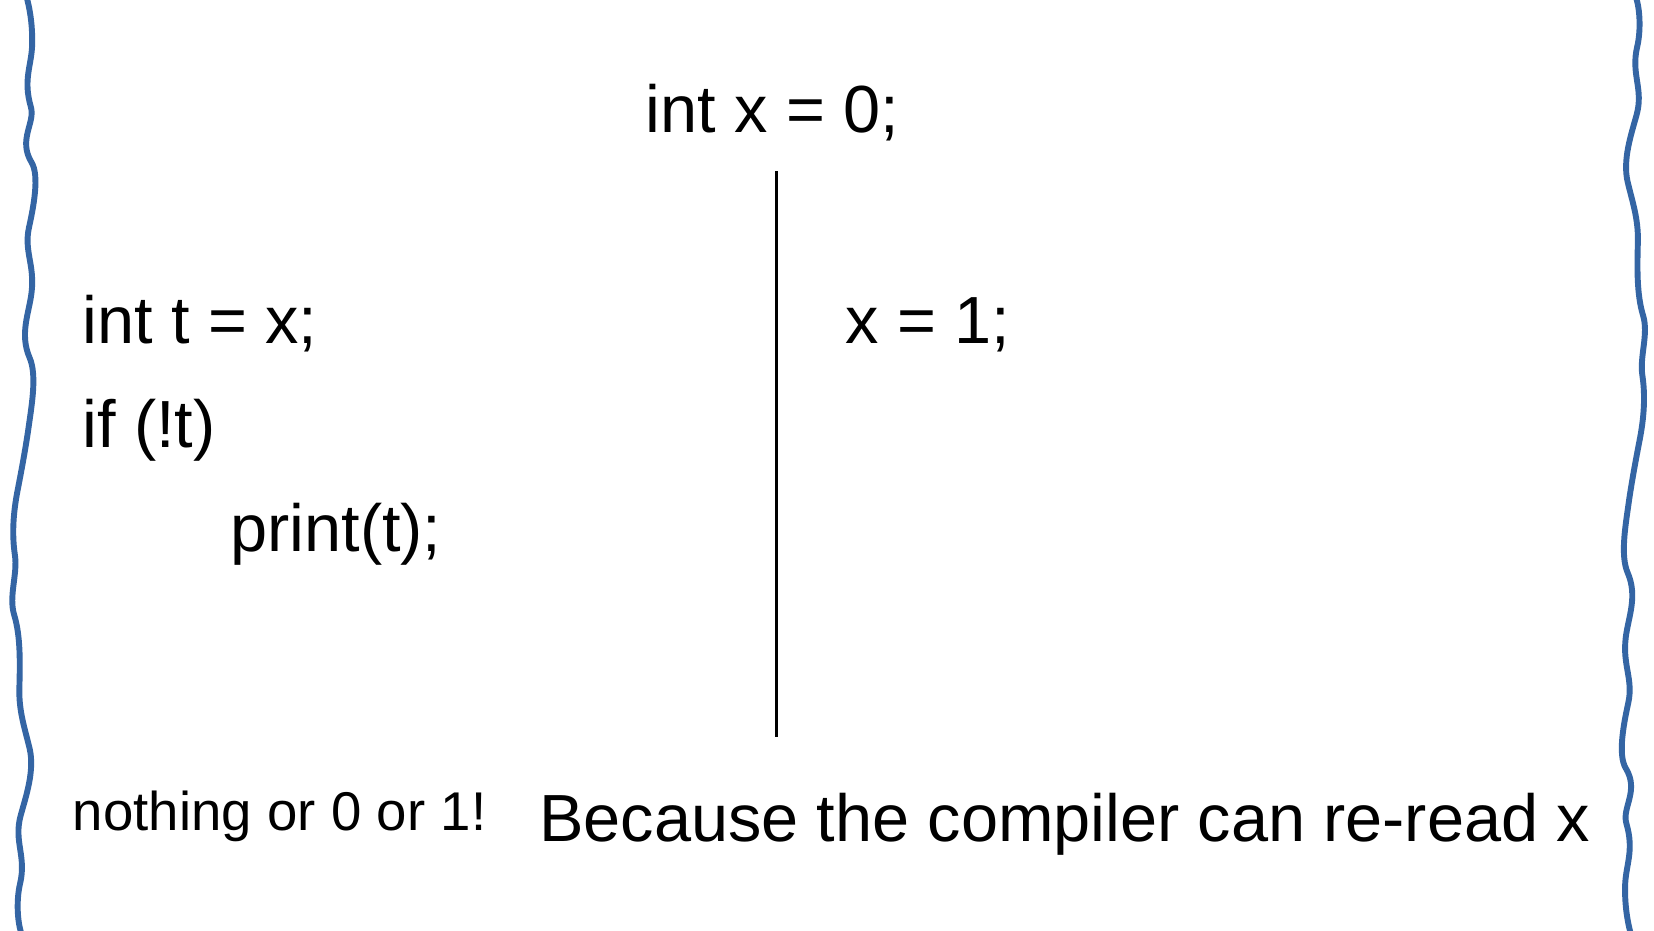

int x = 0;
# int t = x;
if (!t)
 print(t);
x = 1;
nothing or 0 or 1!
Because the compiler can re-read x